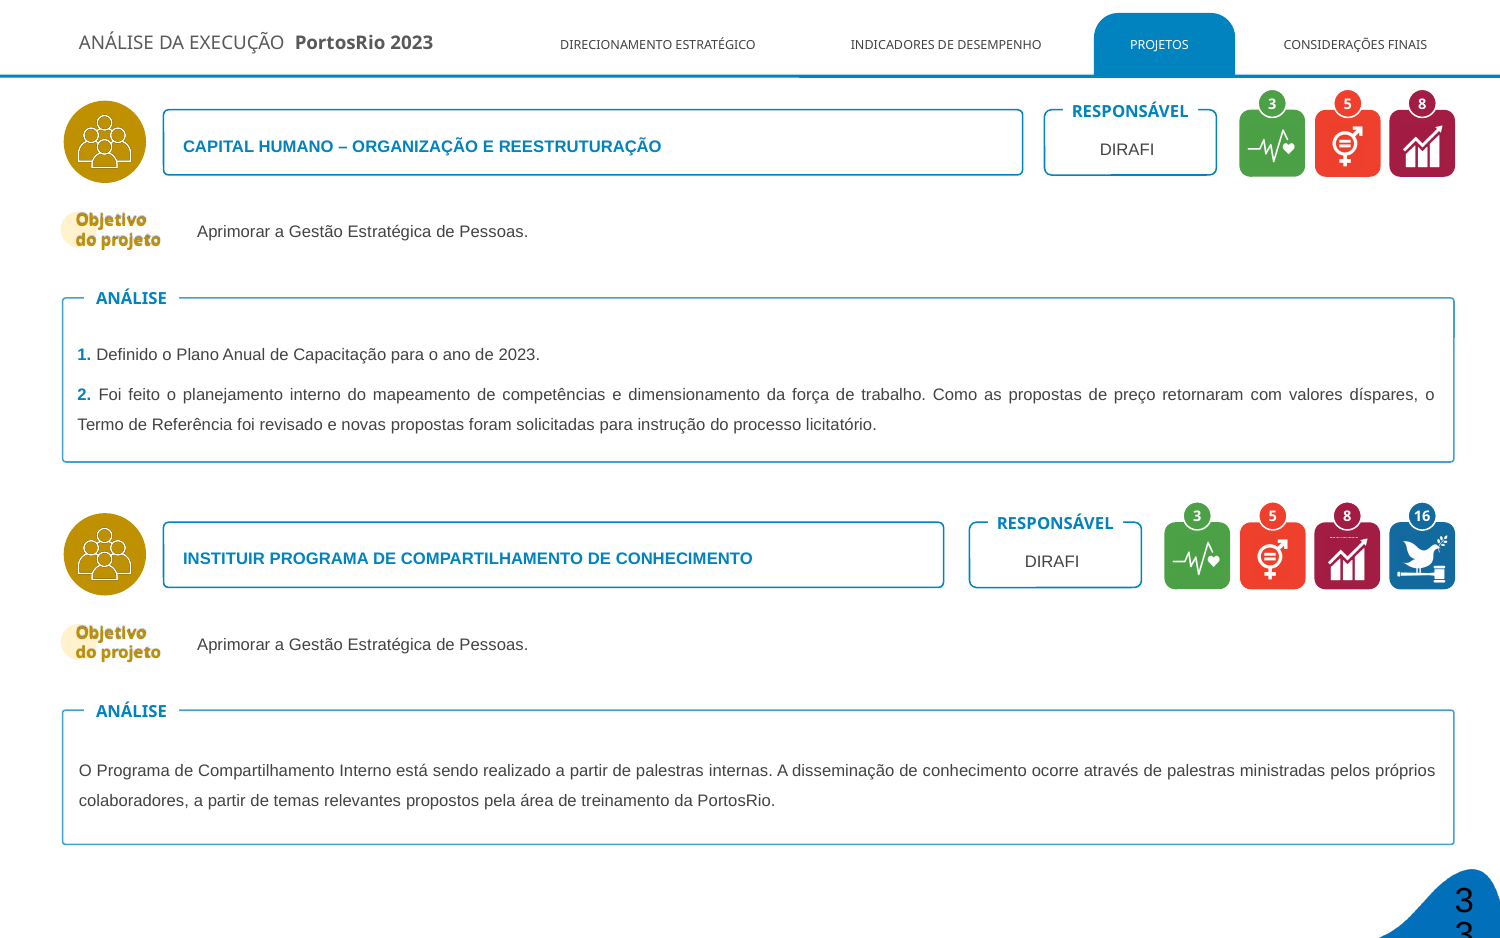

ANÁLISE DA EXECUÇÃO PortosRio 2023
DIRECIONAMENTO ESTRATÉGICO
INDICADORES DE DESEMPENHO
PROJETOS
CONSIDERAÇÕES FINAIS
3
5
8
RESPONSÁVEL
DIRAFI
CAPITAL HUMANO – ORGANIZAÇÃO E REESTRUTURAÇÃO
Objetivo
do projeto
Aprimorar a Gestão Estratégica de Pessoas.
ANÁLISE
1. Definido o Plano Anual de Capacitação para o ano de 2023.
2. Foi feito o planejamento interno do mapeamento de competências e dimensionamento da força de trabalho. Como as propostas de preço retornaram com valores díspares, o Termo de Referência foi revisado e novas propostas foram solicitadas para instrução do processo licitatório.
3
5
8
16
RESPONSÁVEL
DIRAFI
INSTITUIR PROGRAMA DE COMPARTILHAMENTO DE CONHECIMENTO
Objetivo
do projeto
Aprimorar a Gestão Estratégica de Pessoas.
ANÁLISE
O Programa de Compartilhamento Interno está sendo realizado a partir de palestras internas. A disseminação de conhecimento ocorre através de palestras ministradas pelos próprios colaboradores, a partir de temas relevantes propostos pela área de treinamento da PortosRio.